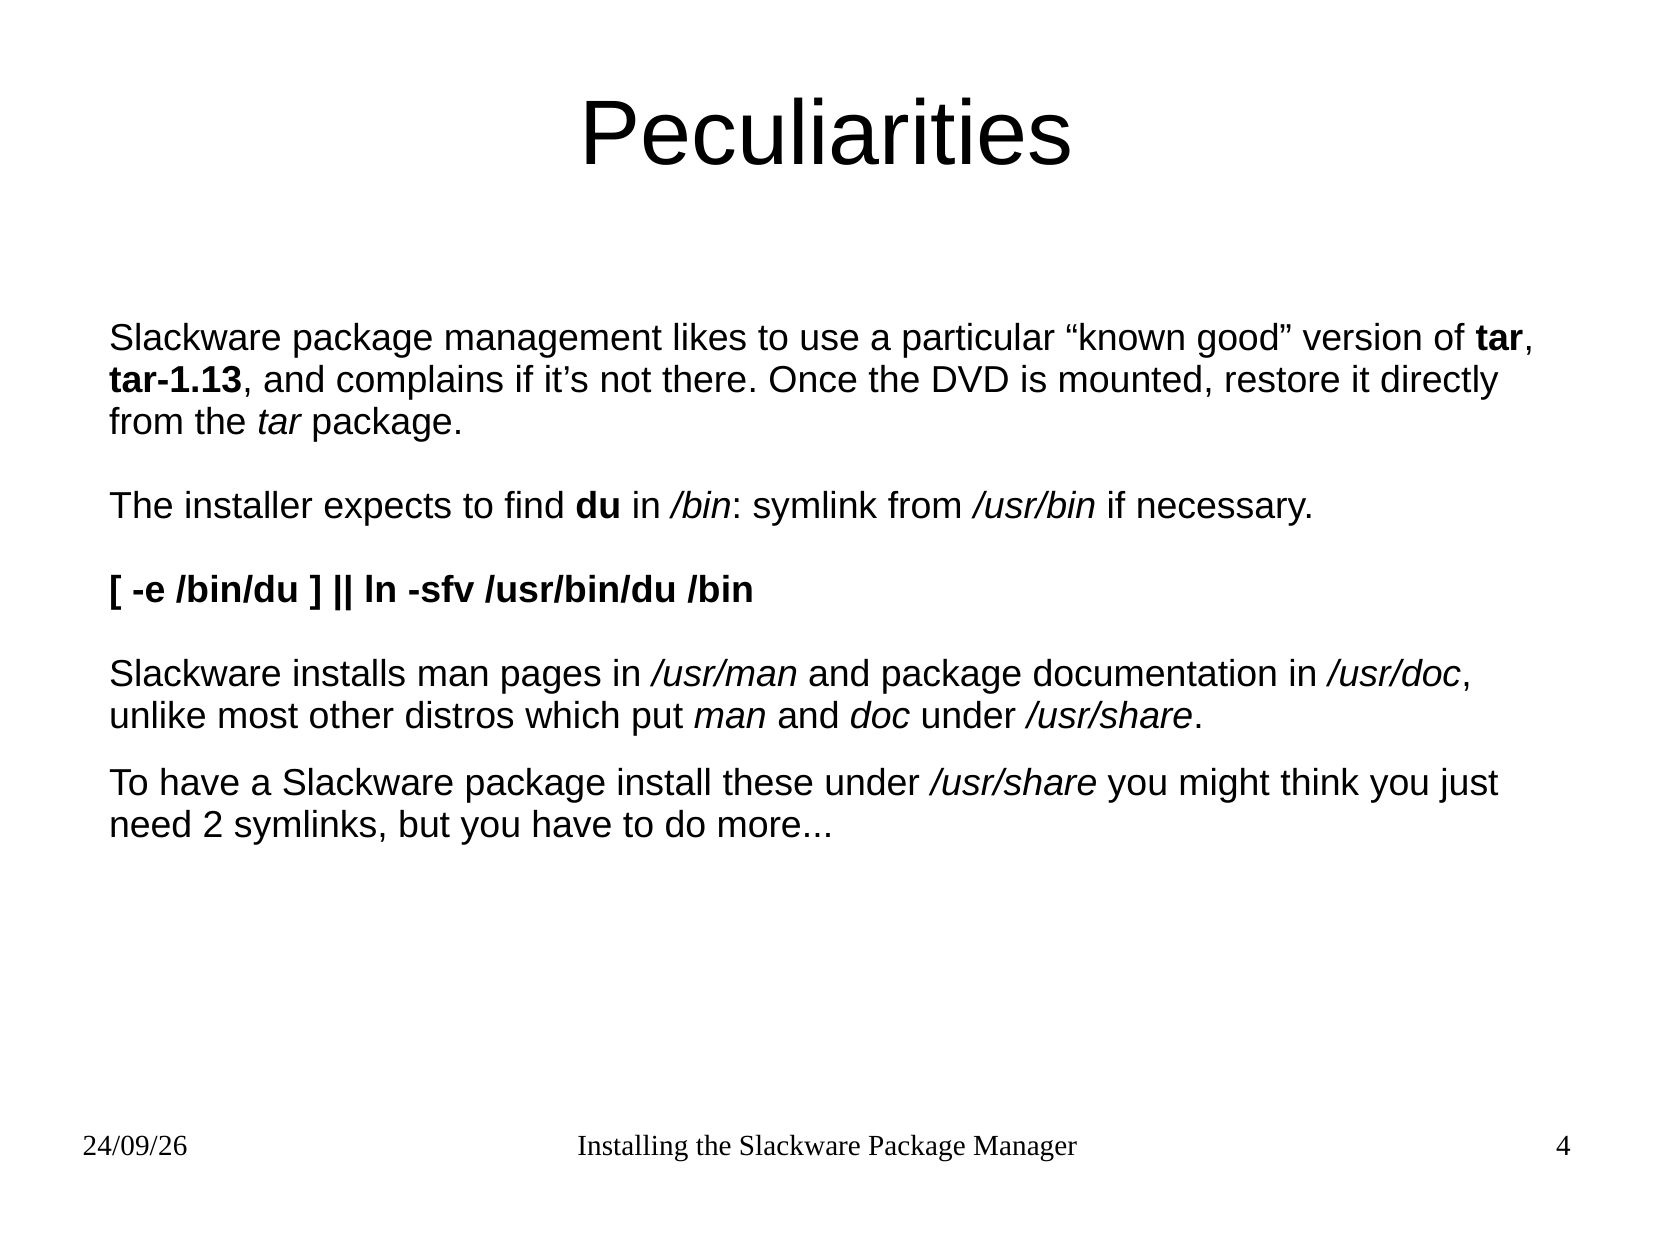

# Peculiarities
Slackware package management likes to use a particular “known good” version of tar, tar-1.13, and complains if it’s not there. Once the DVD is mounted, restore it directly from the tar package.
The installer expects to find du in /bin: symlink from /usr/bin if necessary.
[ -e /bin/du ] || ln -sfv /usr/bin/du /bin
Slackware installs man pages in /usr/man and package documentation in /usr/doc, unlike most other distros which put man and doc under /usr/share.
To have a Slackware package install these under /usr/share you might think you just need 2 symlinks, but you have to do more...
Installing the Slackware Package Manager
4